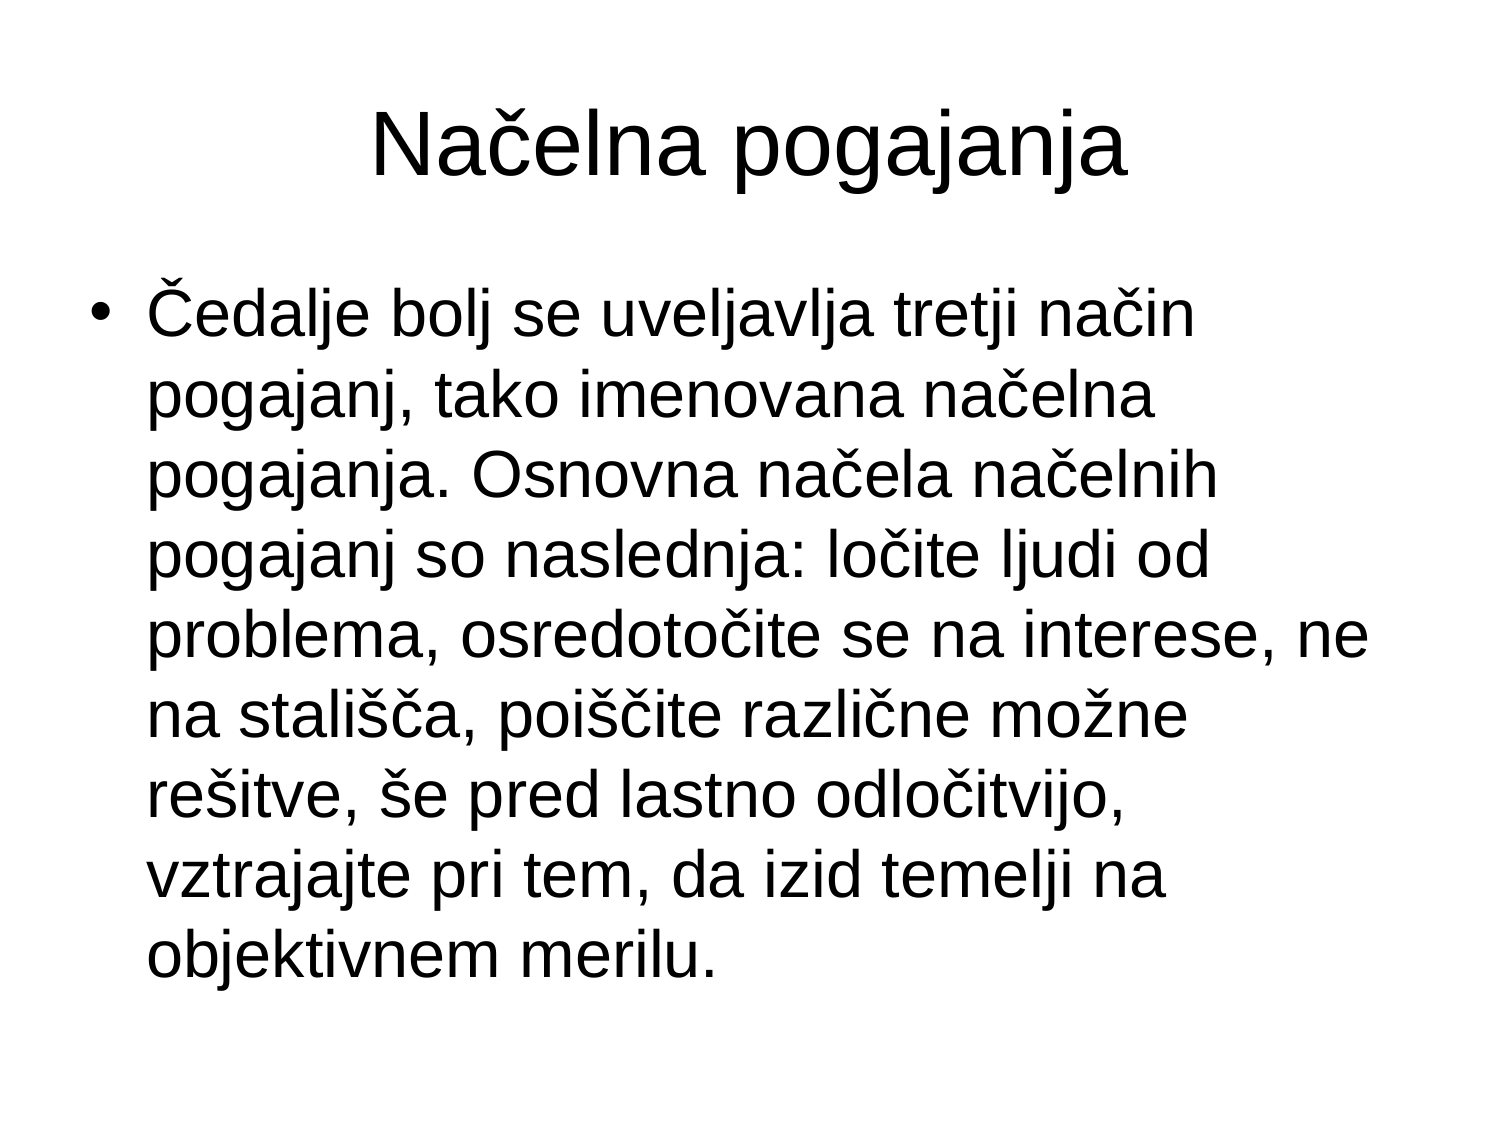

# Načelna pogajanja
Čedalje bolj se uveljavlja tretji način pogajanj, tako imenovana načelna pogajanja. Osnovna načela načelnih pogajanj so naslednja: ločite ljudi od problema, osredotočite se na interese, ne na stališča, poiščite različne možne rešitve, še pred lastno odločitvijo, vztrajajte pri tem, da izid temelji na objektivnem merilu.